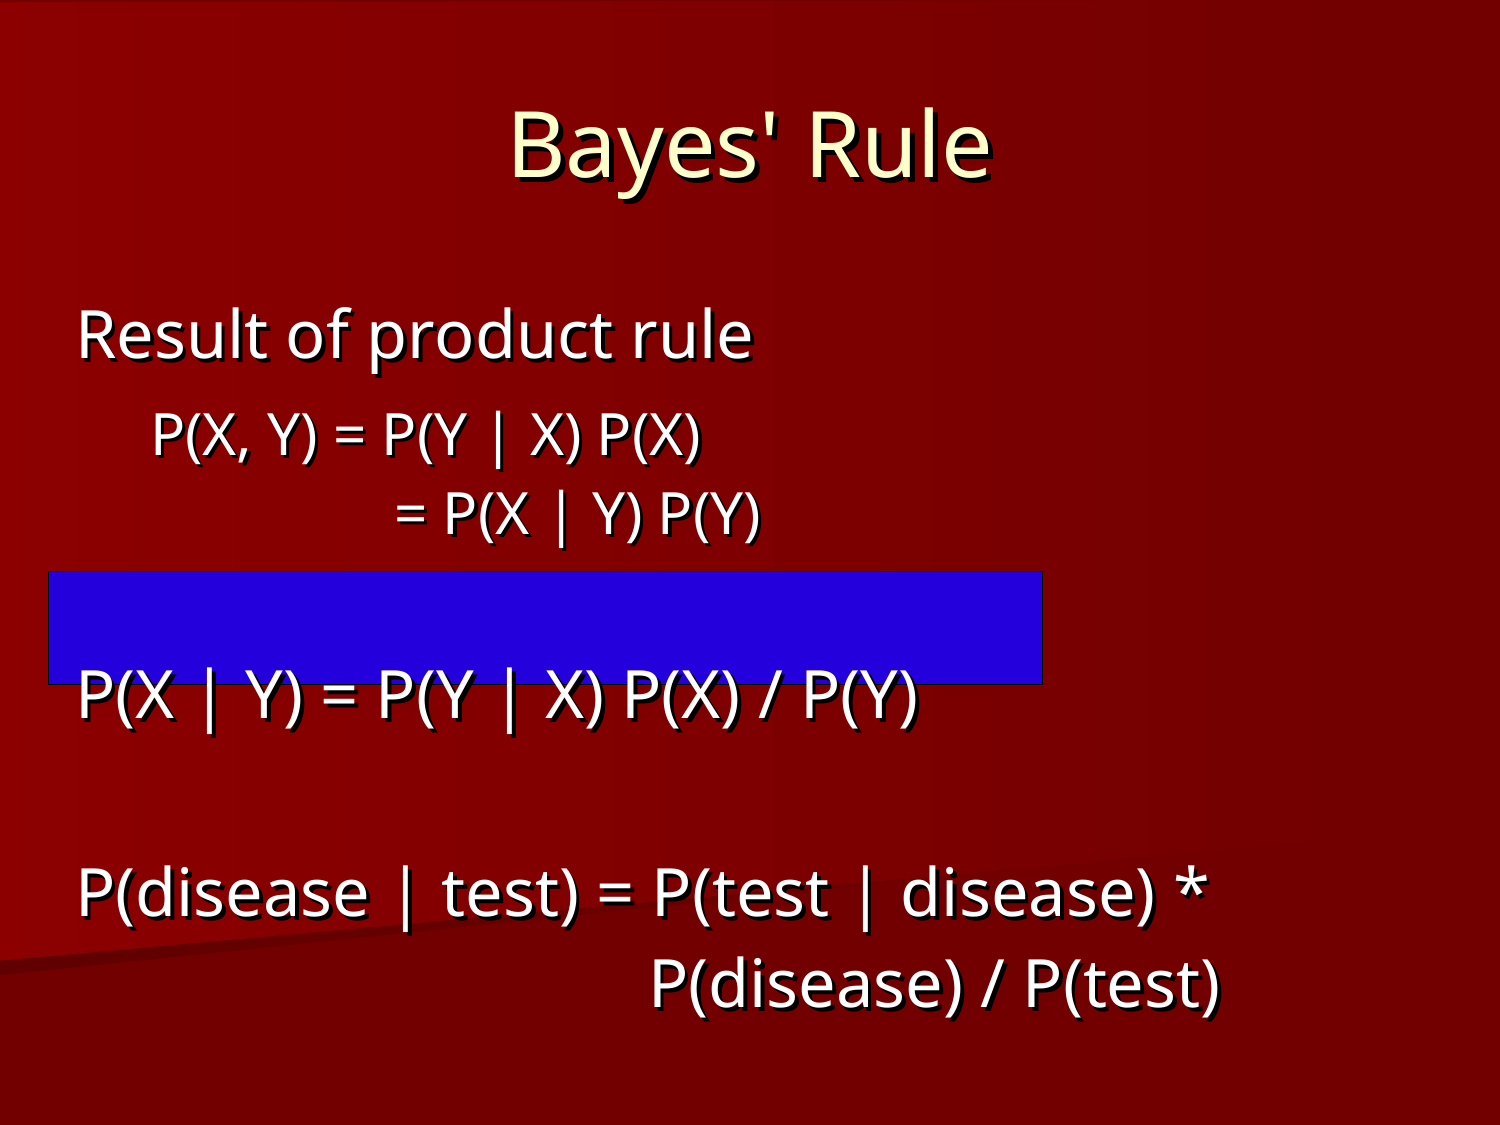

# Bayes' Rule
Result of product rule
P(X, Y) = P(Y | X) P(X)
 = P(X | Y) P(Y)
P(X | Y) = P(Y | X) P(X) / P(Y)
P(disease | test) = P(test | disease) * 	 P(disease) / P(test)